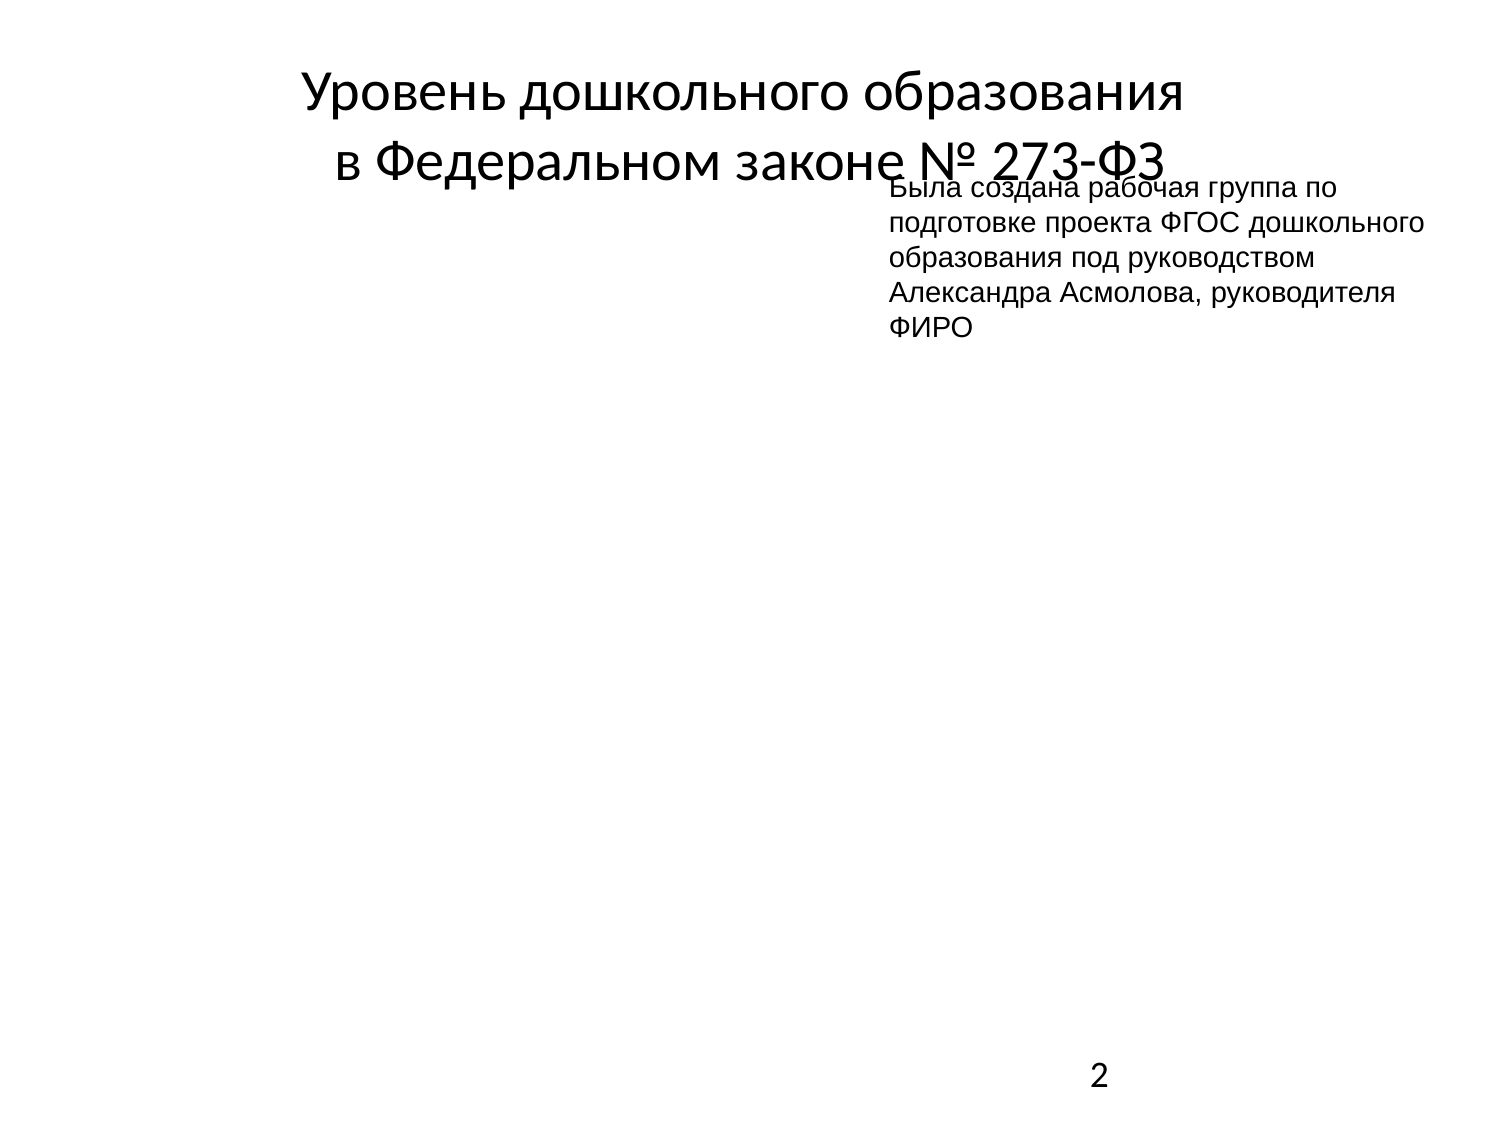

# Уровень дошкольного образования в Федеральном законе № 273-ФЗ
Была создана рабочая группа по подготовке проекта ФГОС дошкольного образования под руководством Александра Асмолова, руководителя ФИРО
С сентября 2013 г. в пилотном режиме детские сады начнут апробировать ключевые положения ФГОС ДО
Начальное общее образование
Среднее общее образование
Основное общее образование
Дошкольное образование
представители научных институтов
представители образовательного сообщества
представители общественных организаций